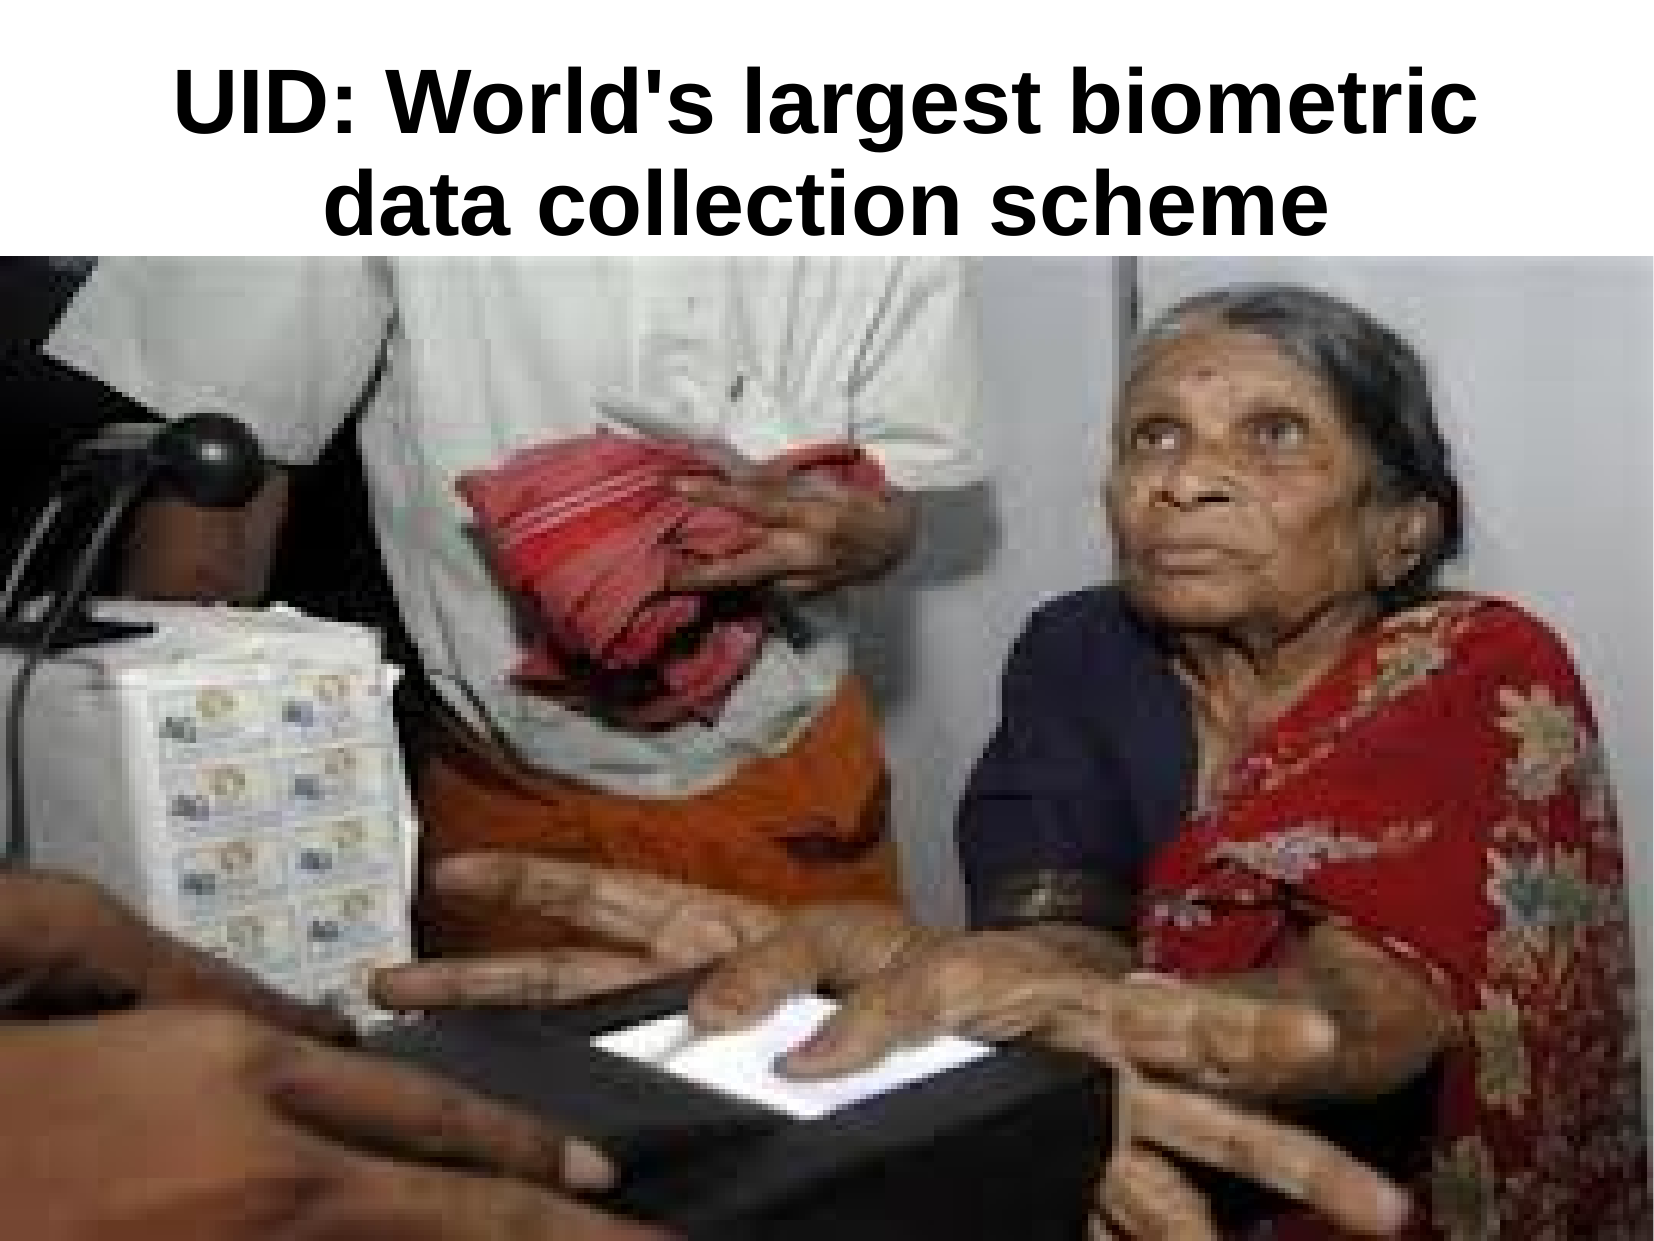

# UID: World's largest biometric data collection scheme